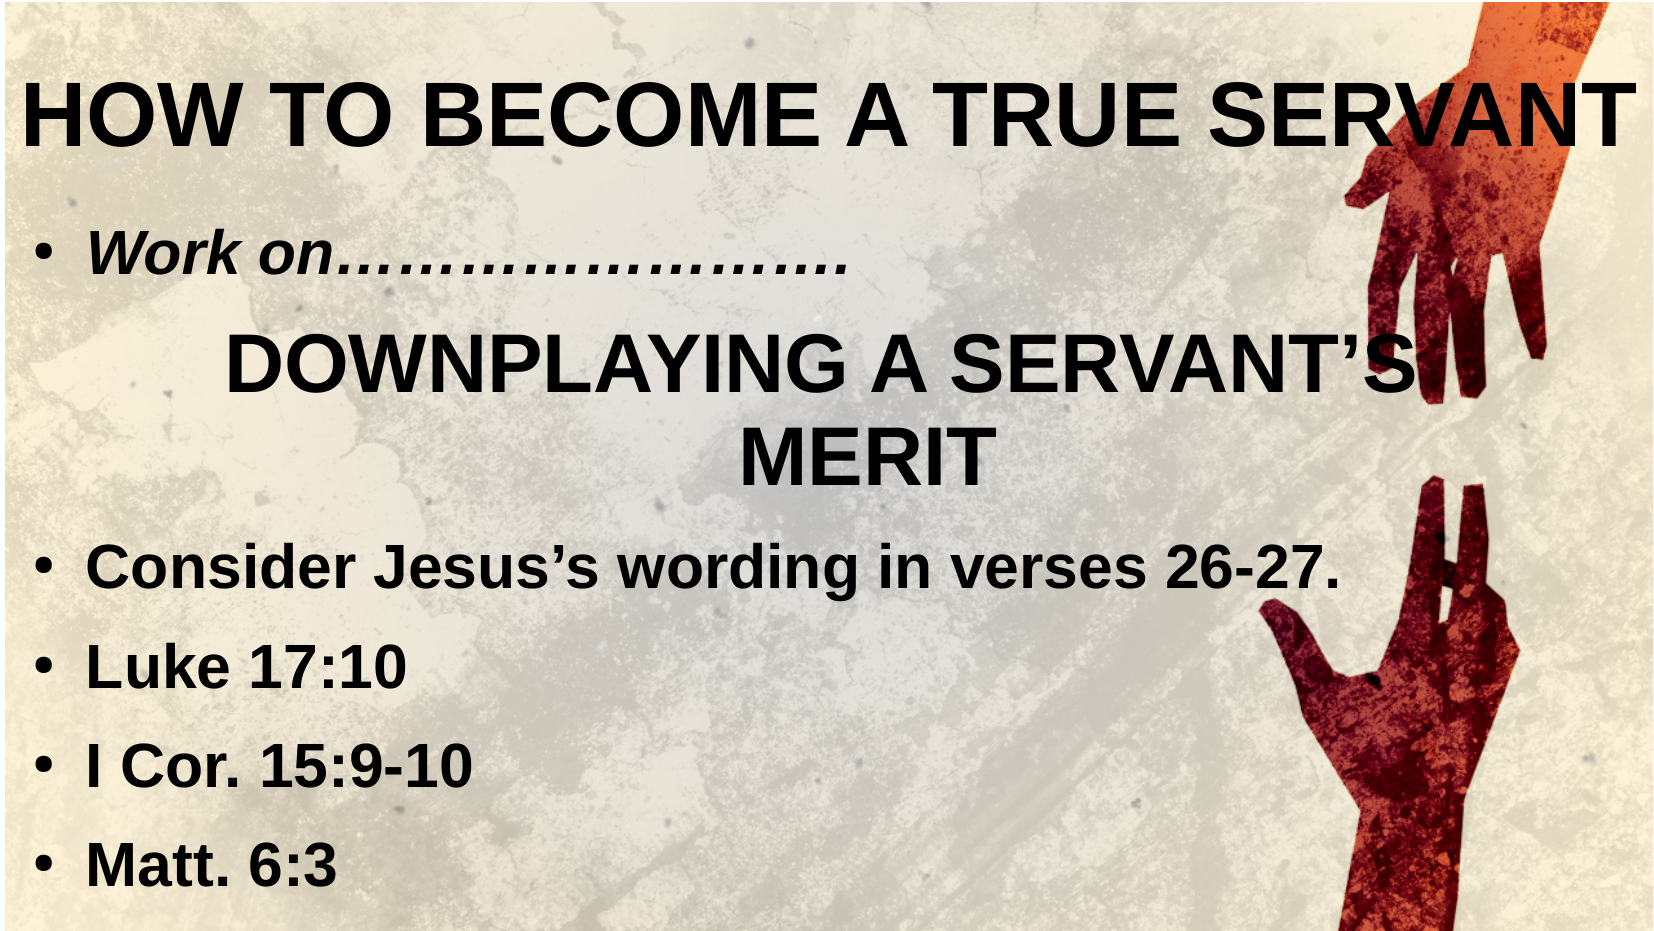

# HOW TO BECOME A TRUE SERVANT
Work on…………………….
DOWNPLAYING A SERVANT’S MERIT
Consider Jesus’s wording in verses 26-27.
Luke 17:10
I Cor. 15:9-10
Matt. 6:3